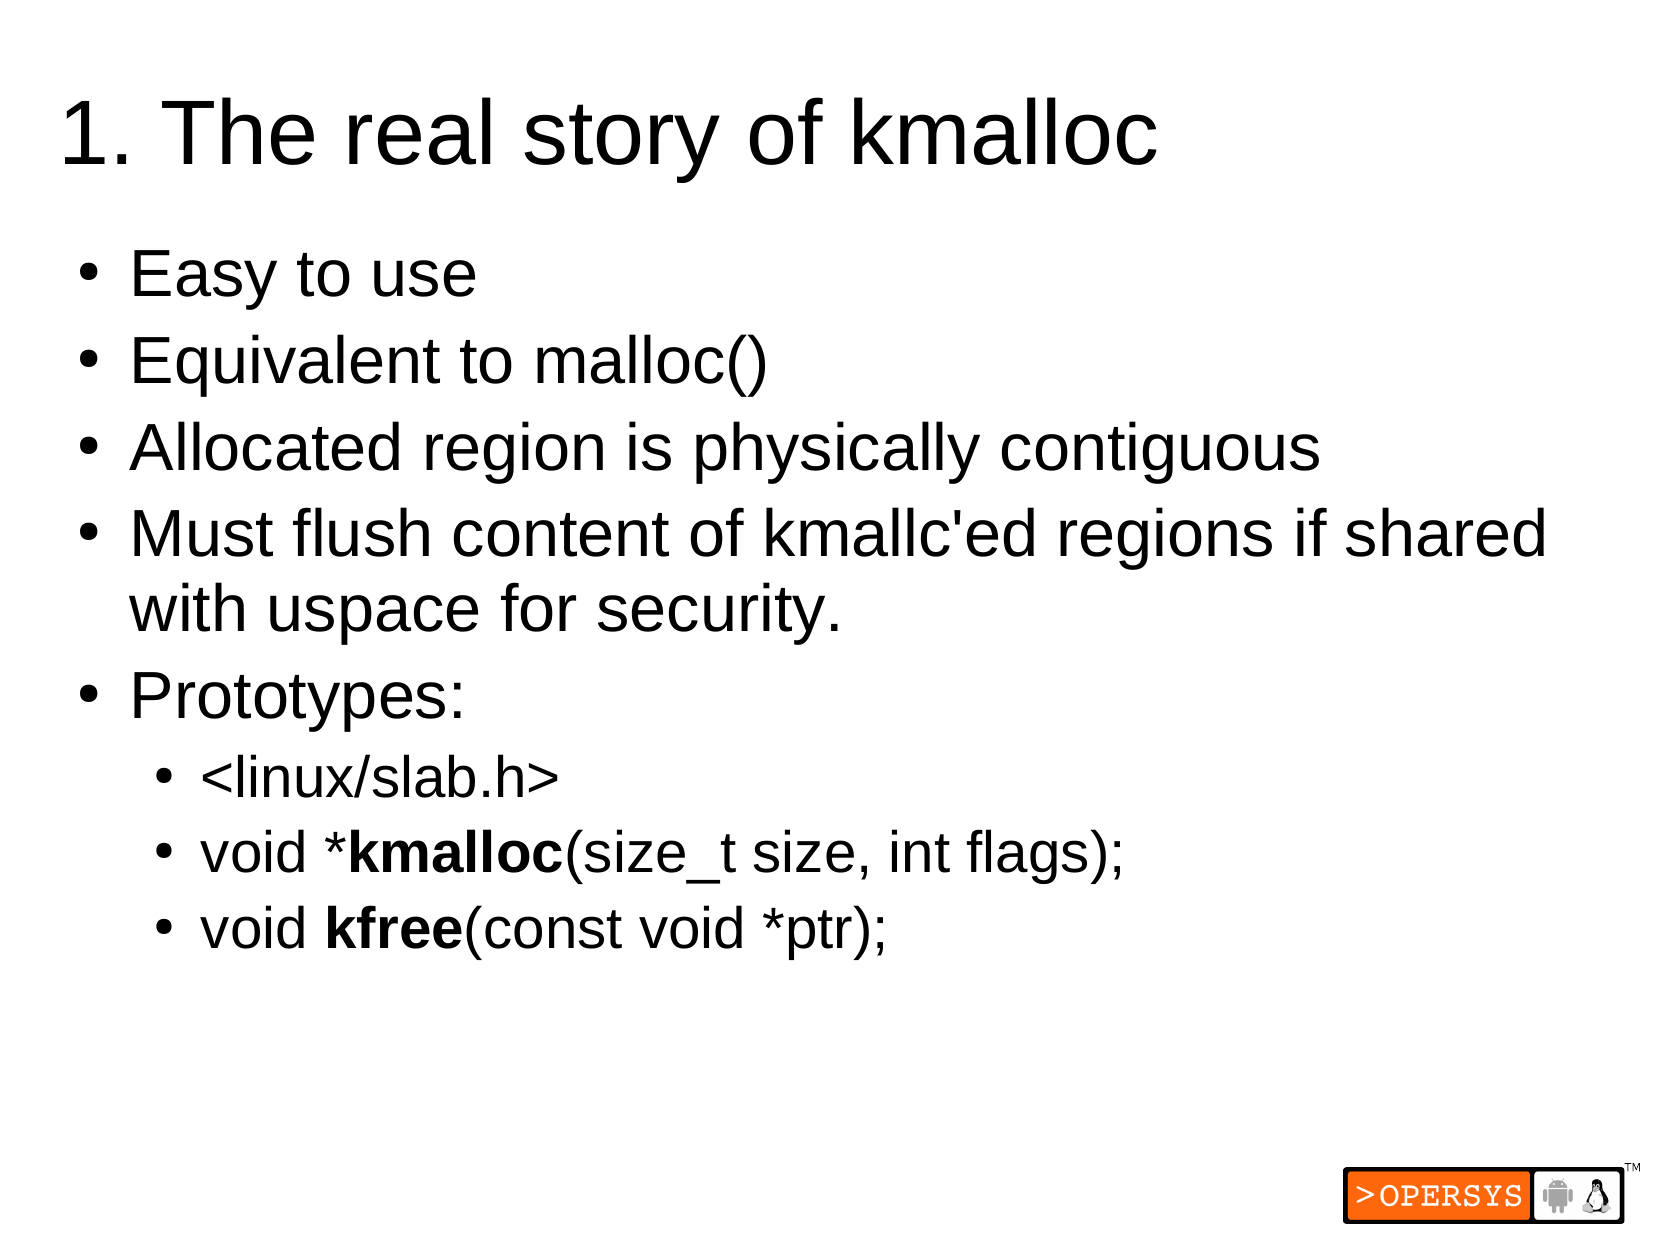

# 1. The real story of kmalloc
Easy to use
Equivalent to malloc()
Allocated region is physically contiguous
Must flush content of kmallc'ed regions if shared with uspace for security.
Prototypes:
<linux/slab.h>
void *kmalloc(size_t size, int flags);
void kfree(const void *ptr);